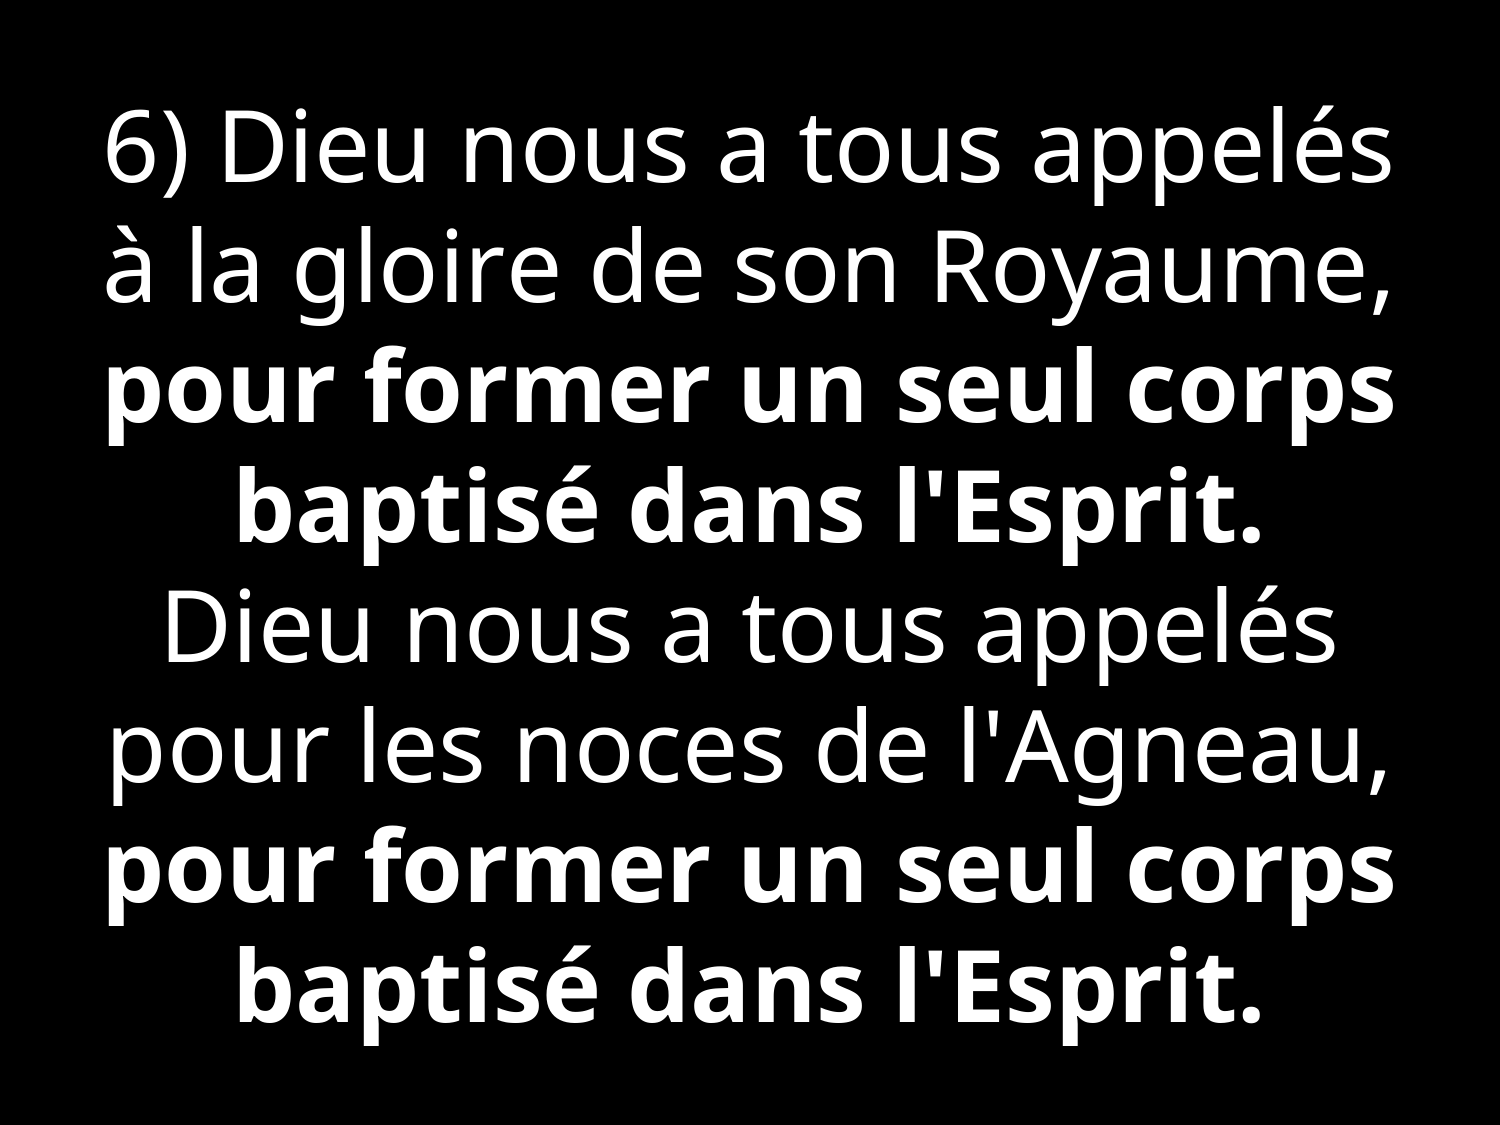

# 6) Dieu nous a tous appelés à la gloire de son Royaume, pour former un seul corps baptisé dans l'Esprit. Dieu nous a tous appelés pour les noces de l'Agneau, pour former un seul corps baptisé dans l'Esprit.